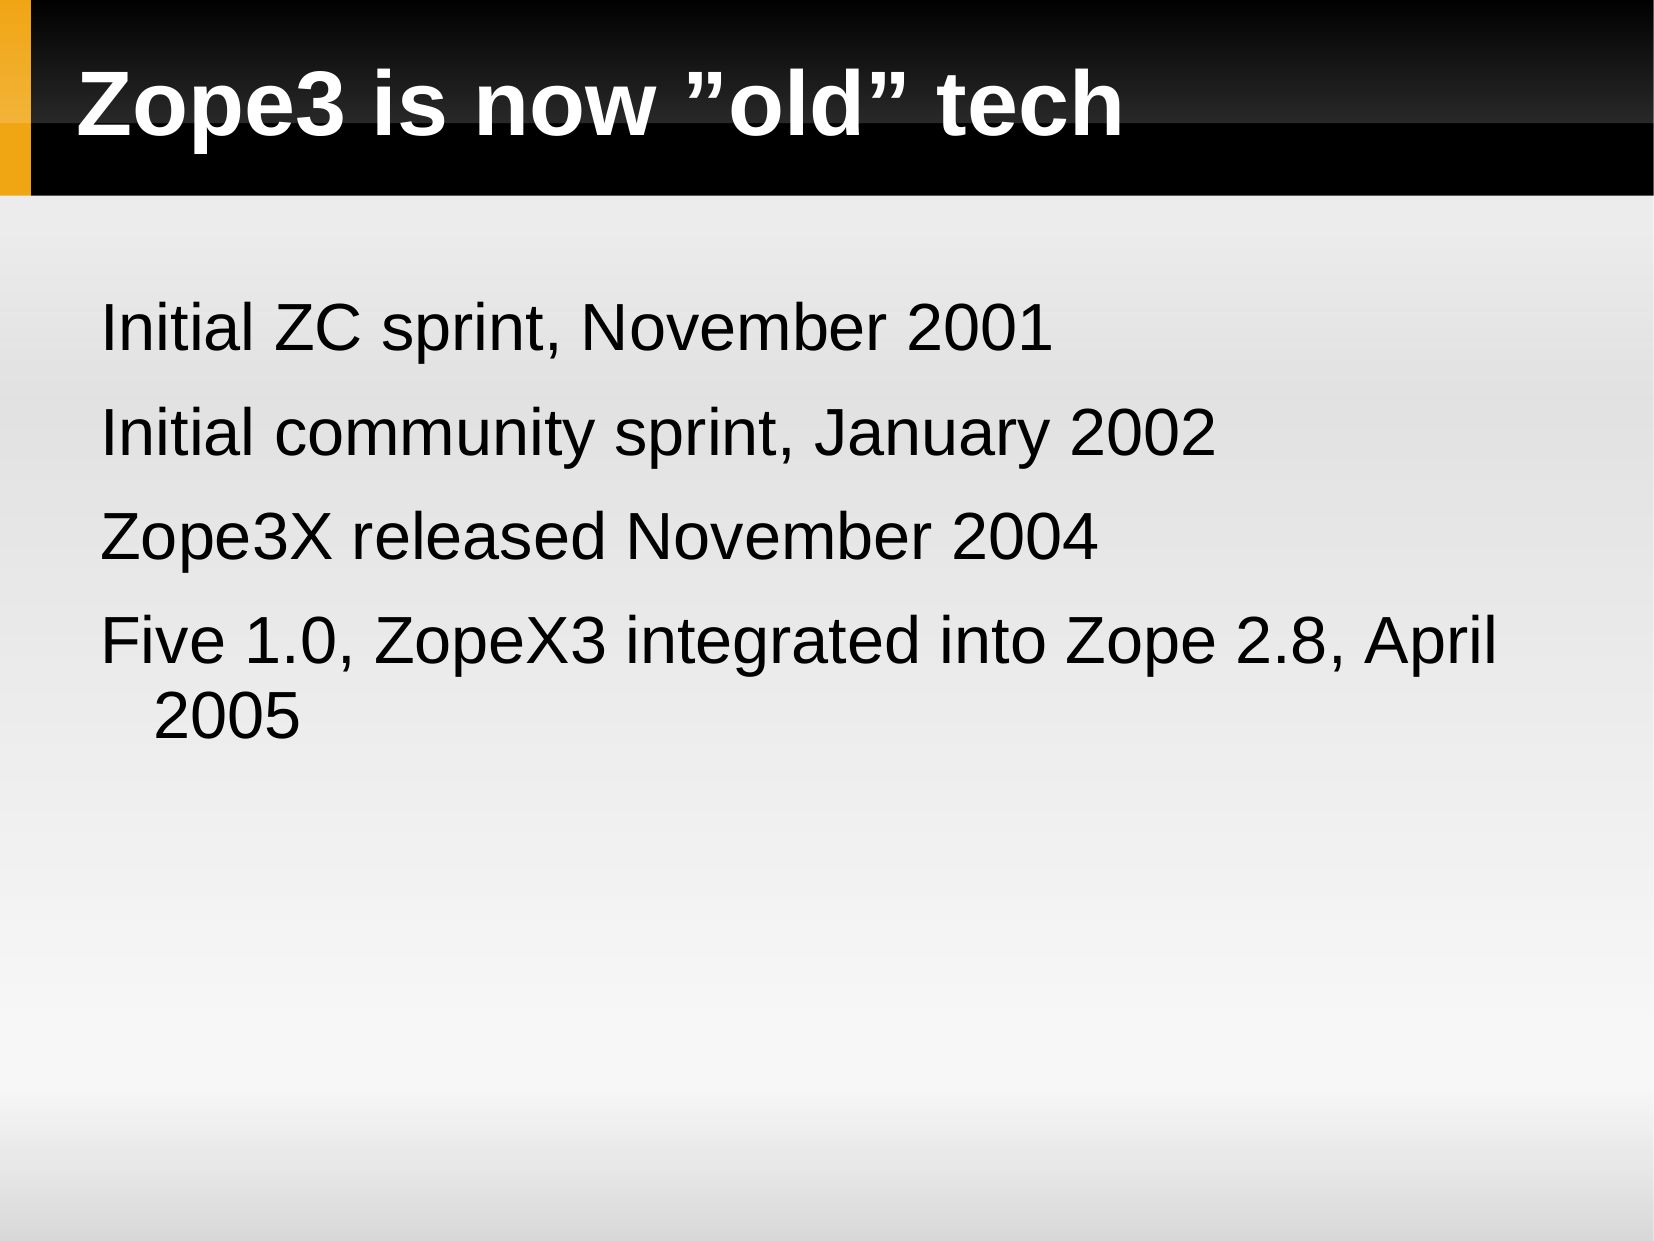

# Zope3 is now ”old” tech
Initial ZC sprint, November 2001
Initial community sprint, January 2002
Zope3X released November 2004
Five 1.0, ZopeX3 integrated into Zope 2.8, April 2005